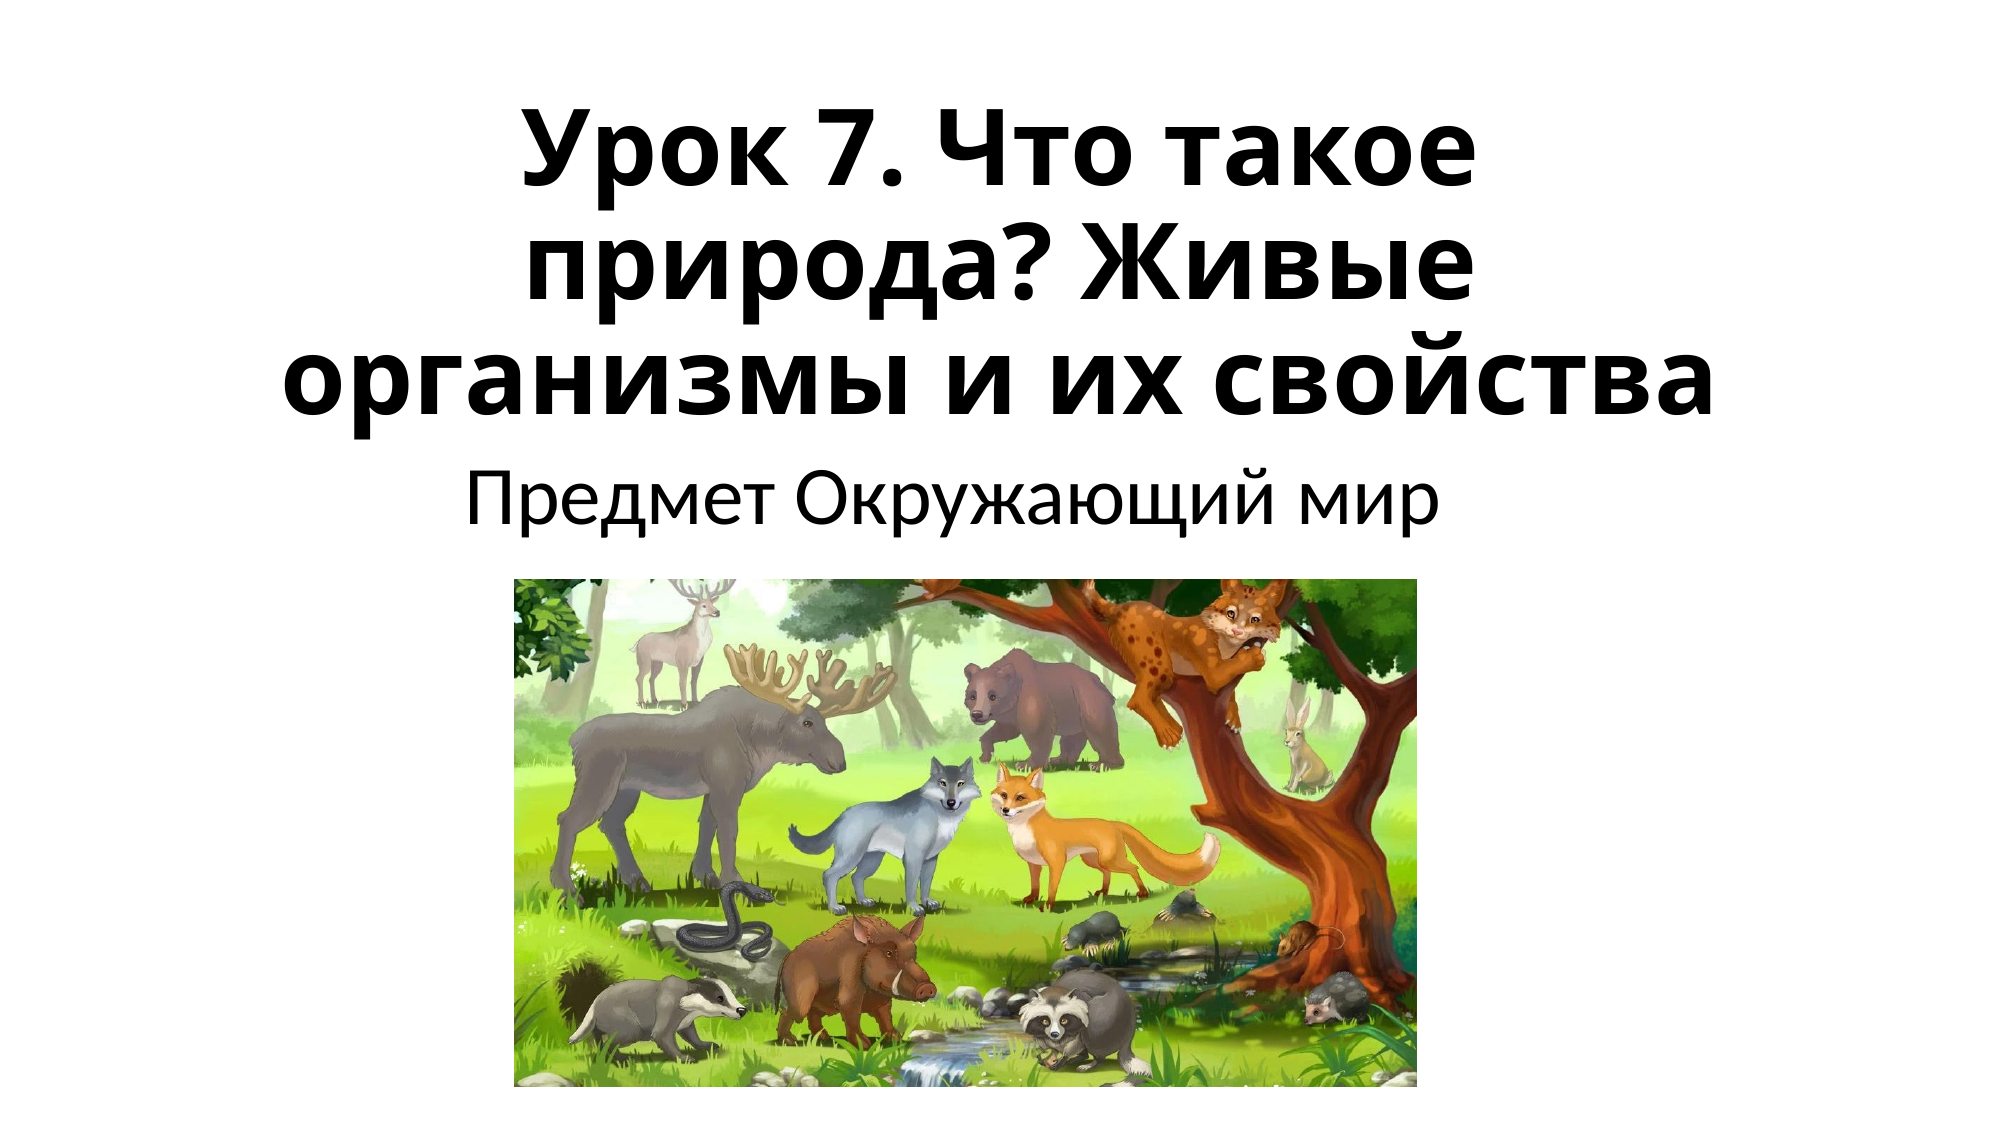

# Урок 7. Что такое природа? Живые организмы и их свойства
Предмет Окружающий мир